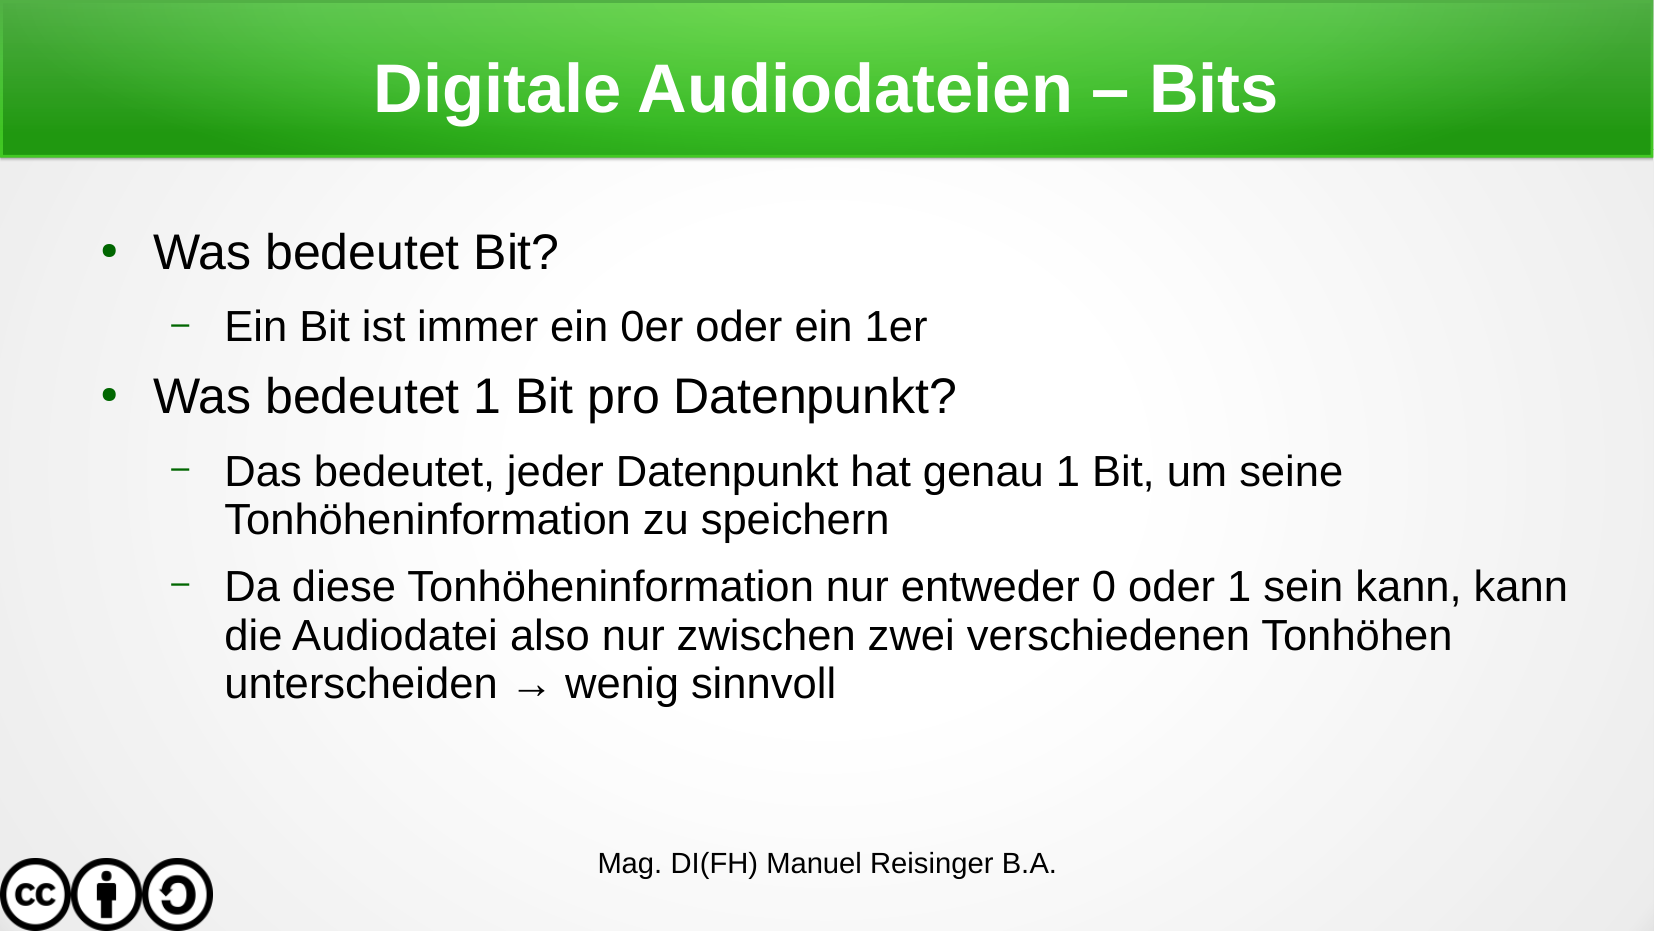

# Digitale Audiodateien – Bits
Was bedeutet Bit?
Ein Bit ist immer ein 0er oder ein 1er
Was bedeutet 1 Bit pro Datenpunkt?
Das bedeutet, jeder Datenpunkt hat genau 1 Bit, um seine Tonhöheninformation zu speichern
Da diese Tonhöheninformation nur entweder 0 oder 1 sein kann, kann die Audiodatei also nur zwischen zwei verschiedenen Tonhöhen unterscheiden → wenig sinnvoll